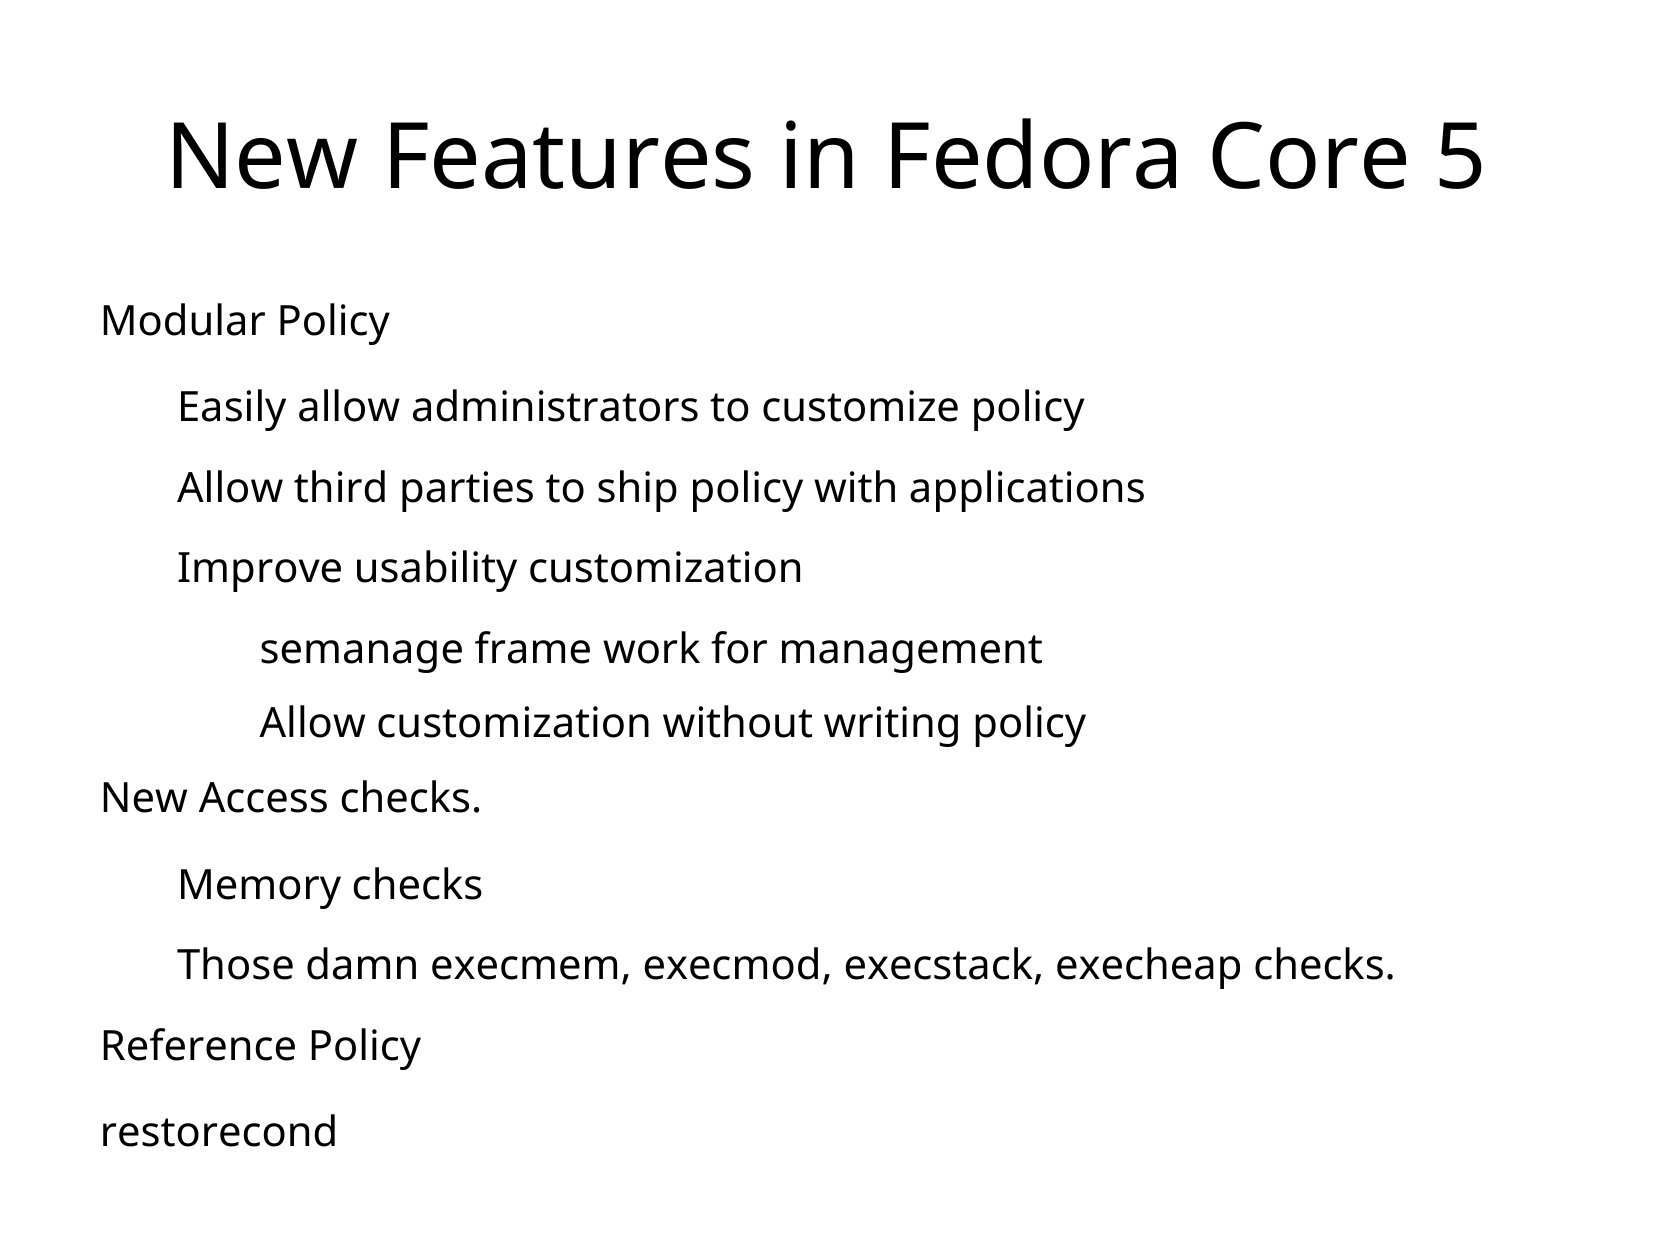

# New Features in Fedora Core 5
Modular Policy
Easily allow administrators to customize policy
Allow third parties to ship policy with applications
Improve usability customization
semanage frame work for management
Allow customization without writing policy
New Access checks.
Memory checks
Those damn execmem, execmod, execstack, execheap checks.
Reference Policy
restorecond